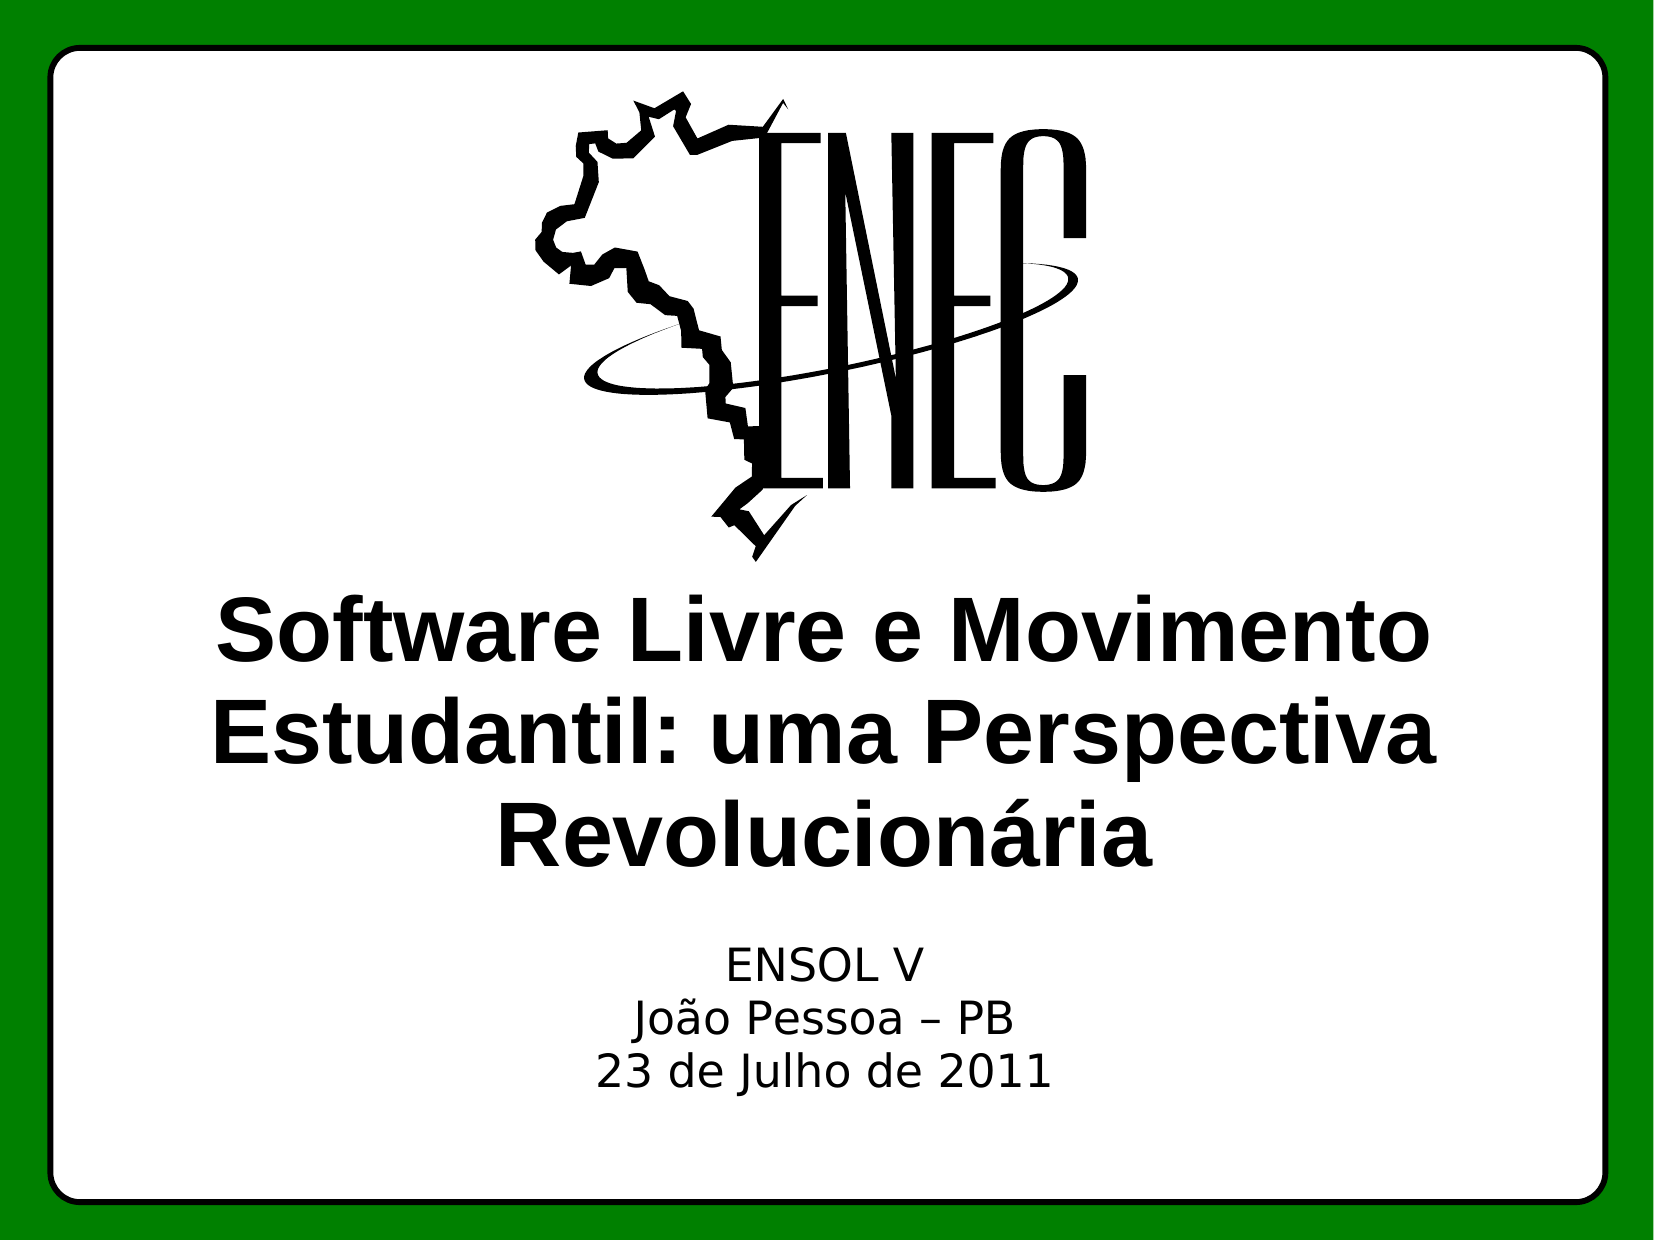

# Software Livre e Movimento Estudantil: uma Perspectiva Revolucionária ENSOL V João Pessoa – PB 23 de Julho de 2011